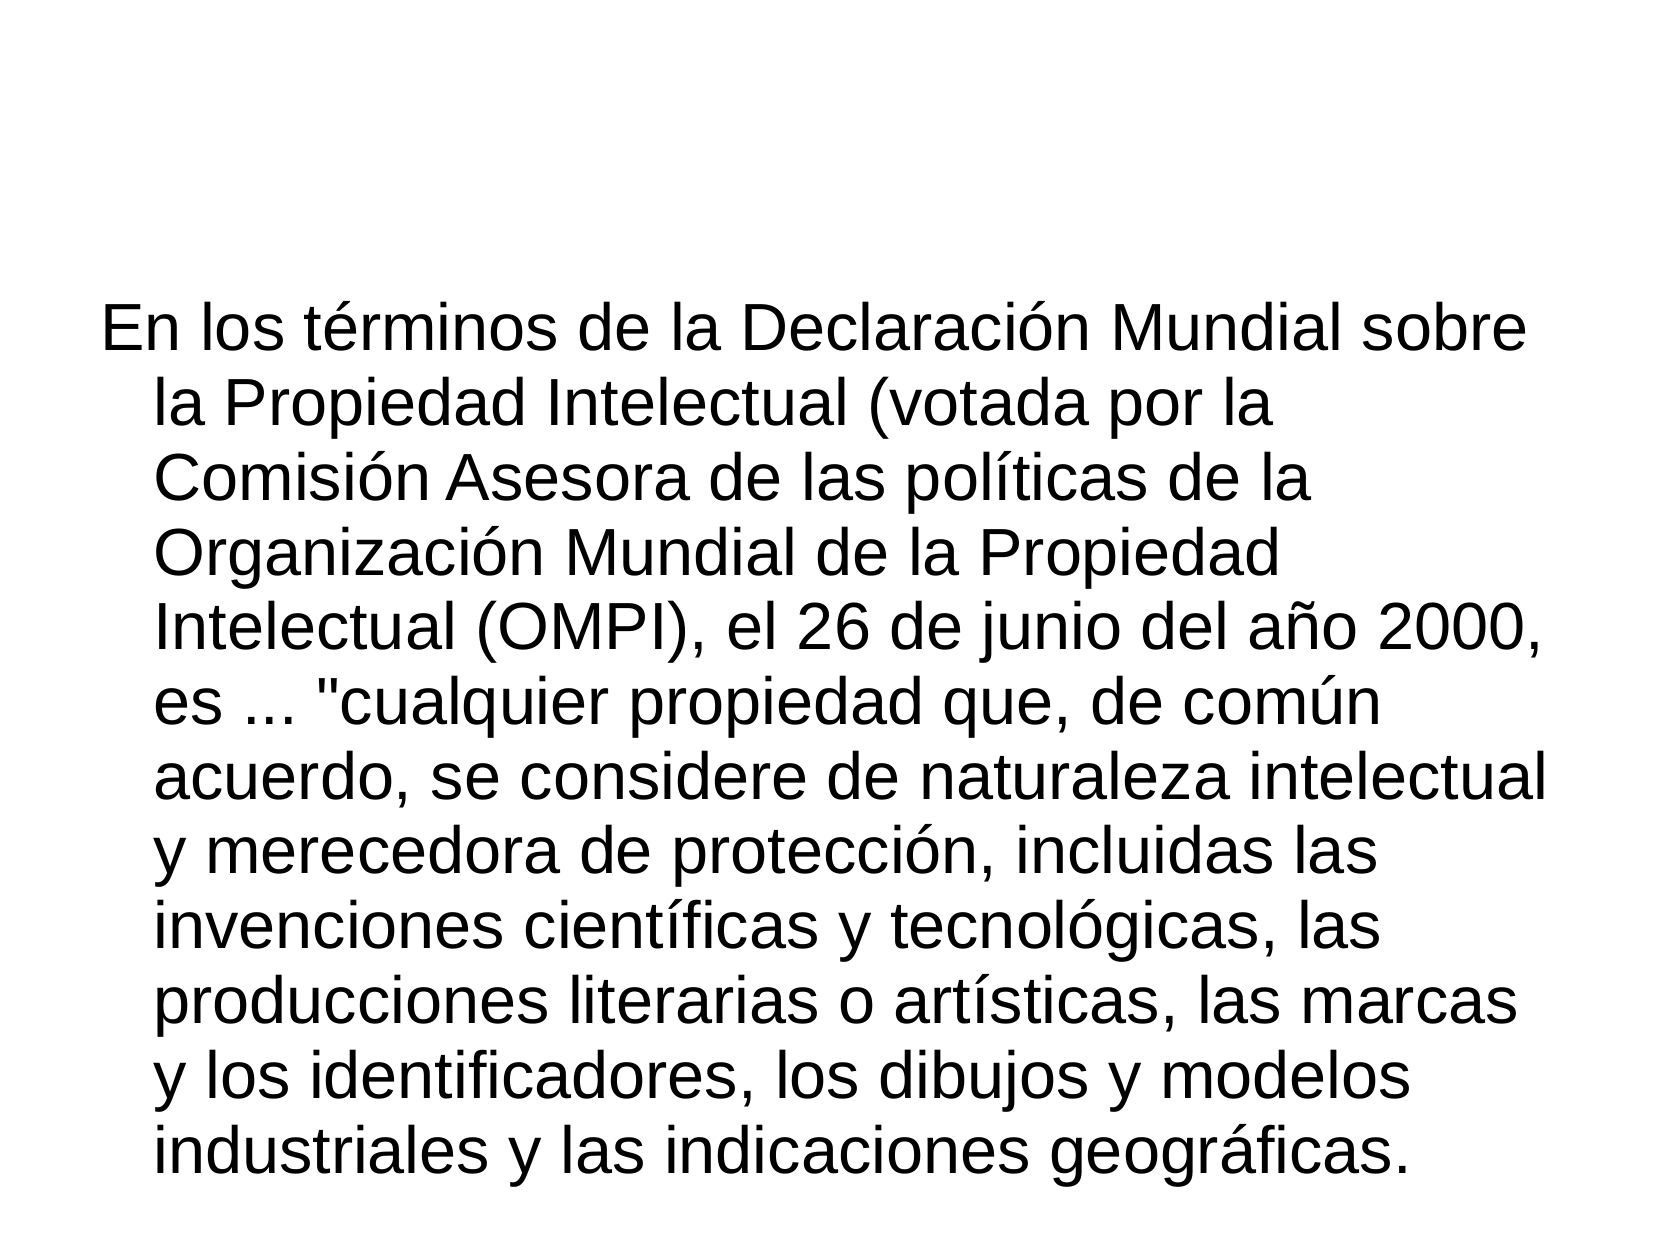

#
En los términos de la Declaración Mundial sobre la Propiedad Intelectual (votada por la Comisión Asesora de las políticas de la Organización Mundial de la Propiedad Intelectual (OMPI), el 26 de junio del año 2000, es ... "cualquier propiedad que, de común acuerdo, se considere de naturaleza intelectual y merecedora de protección, incluidas las invenciones científicas y tecnológicas, las producciones literarias o artísticas, las marcas y los identificadores, los dibujos y modelos industriales y las indicaciones geográficas.